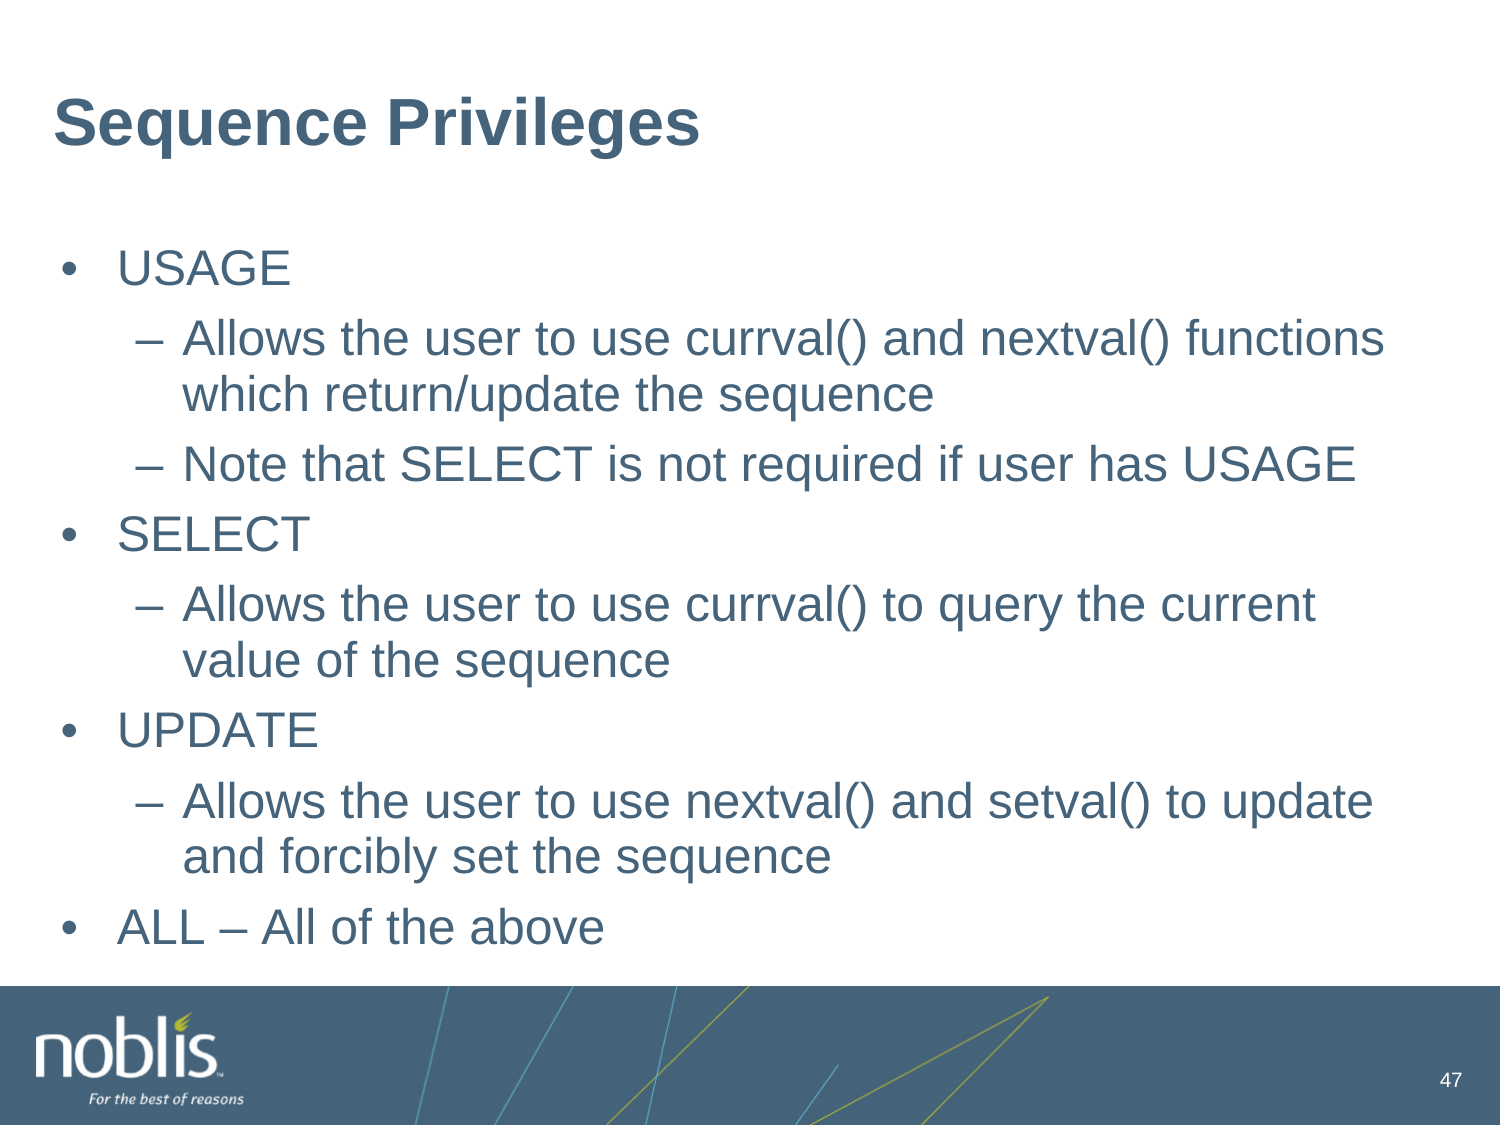

# Sequence Privileges
USAGE
Allows the user to use currval() and nextval() functions which return/update the sequence
Note that SELECT is not required if user has USAGE
SELECT
Allows the user to use currval() to query the current value of the sequence
UPDATE
Allows the user to use nextval() and setval() to update and forcibly set the sequence
ALL – All of the above